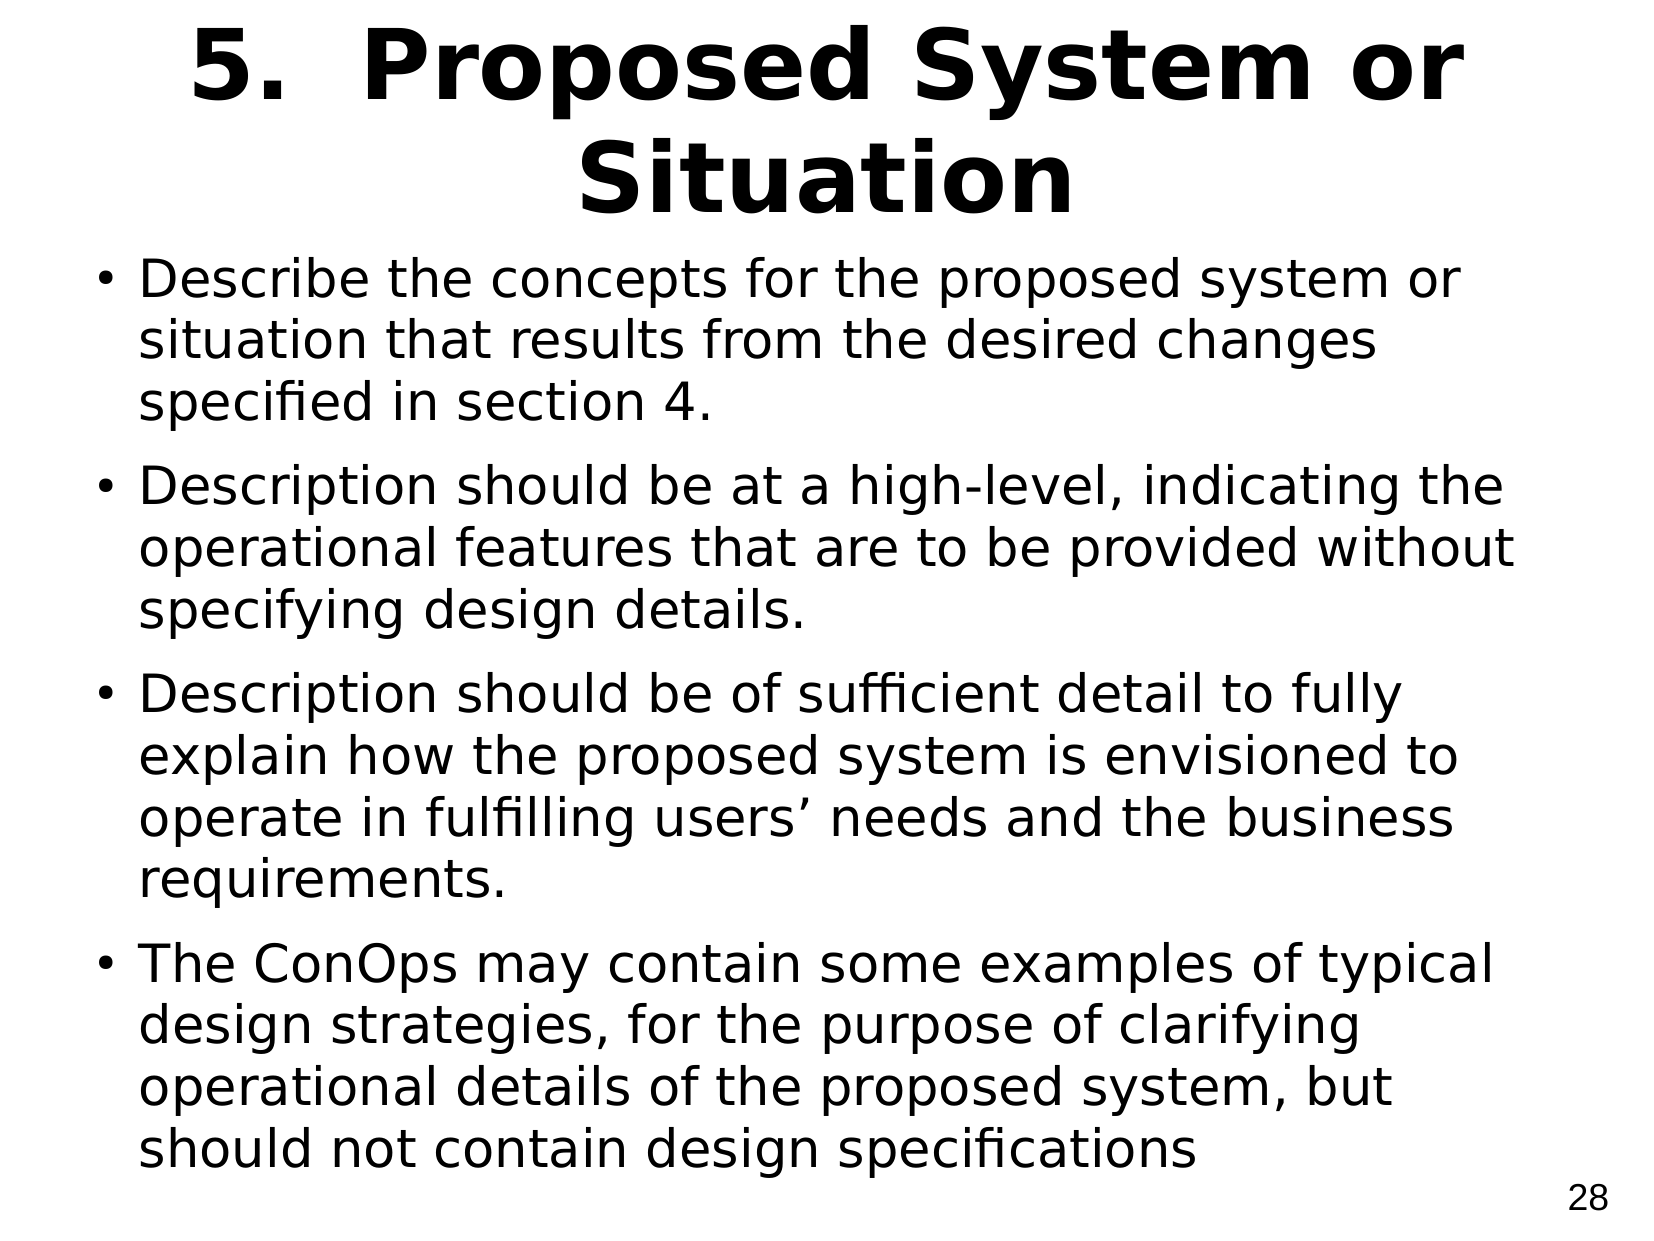

# 5. Proposed System or Situation
Describe the concepts for the proposed system or situation that results from the desired changes specified in section 4.
Description should be at a high-level, indicating the operational features that are to be provided without specifying design details.
Description should be of sufficient detail to fully explain how the proposed system is envisioned to operate in fulfilling users’ needs and the business requirements.
The ConOps may contain some examples of typical design strategies, for the purpose of clarifying operational details of the proposed system, but should not contain design specifications